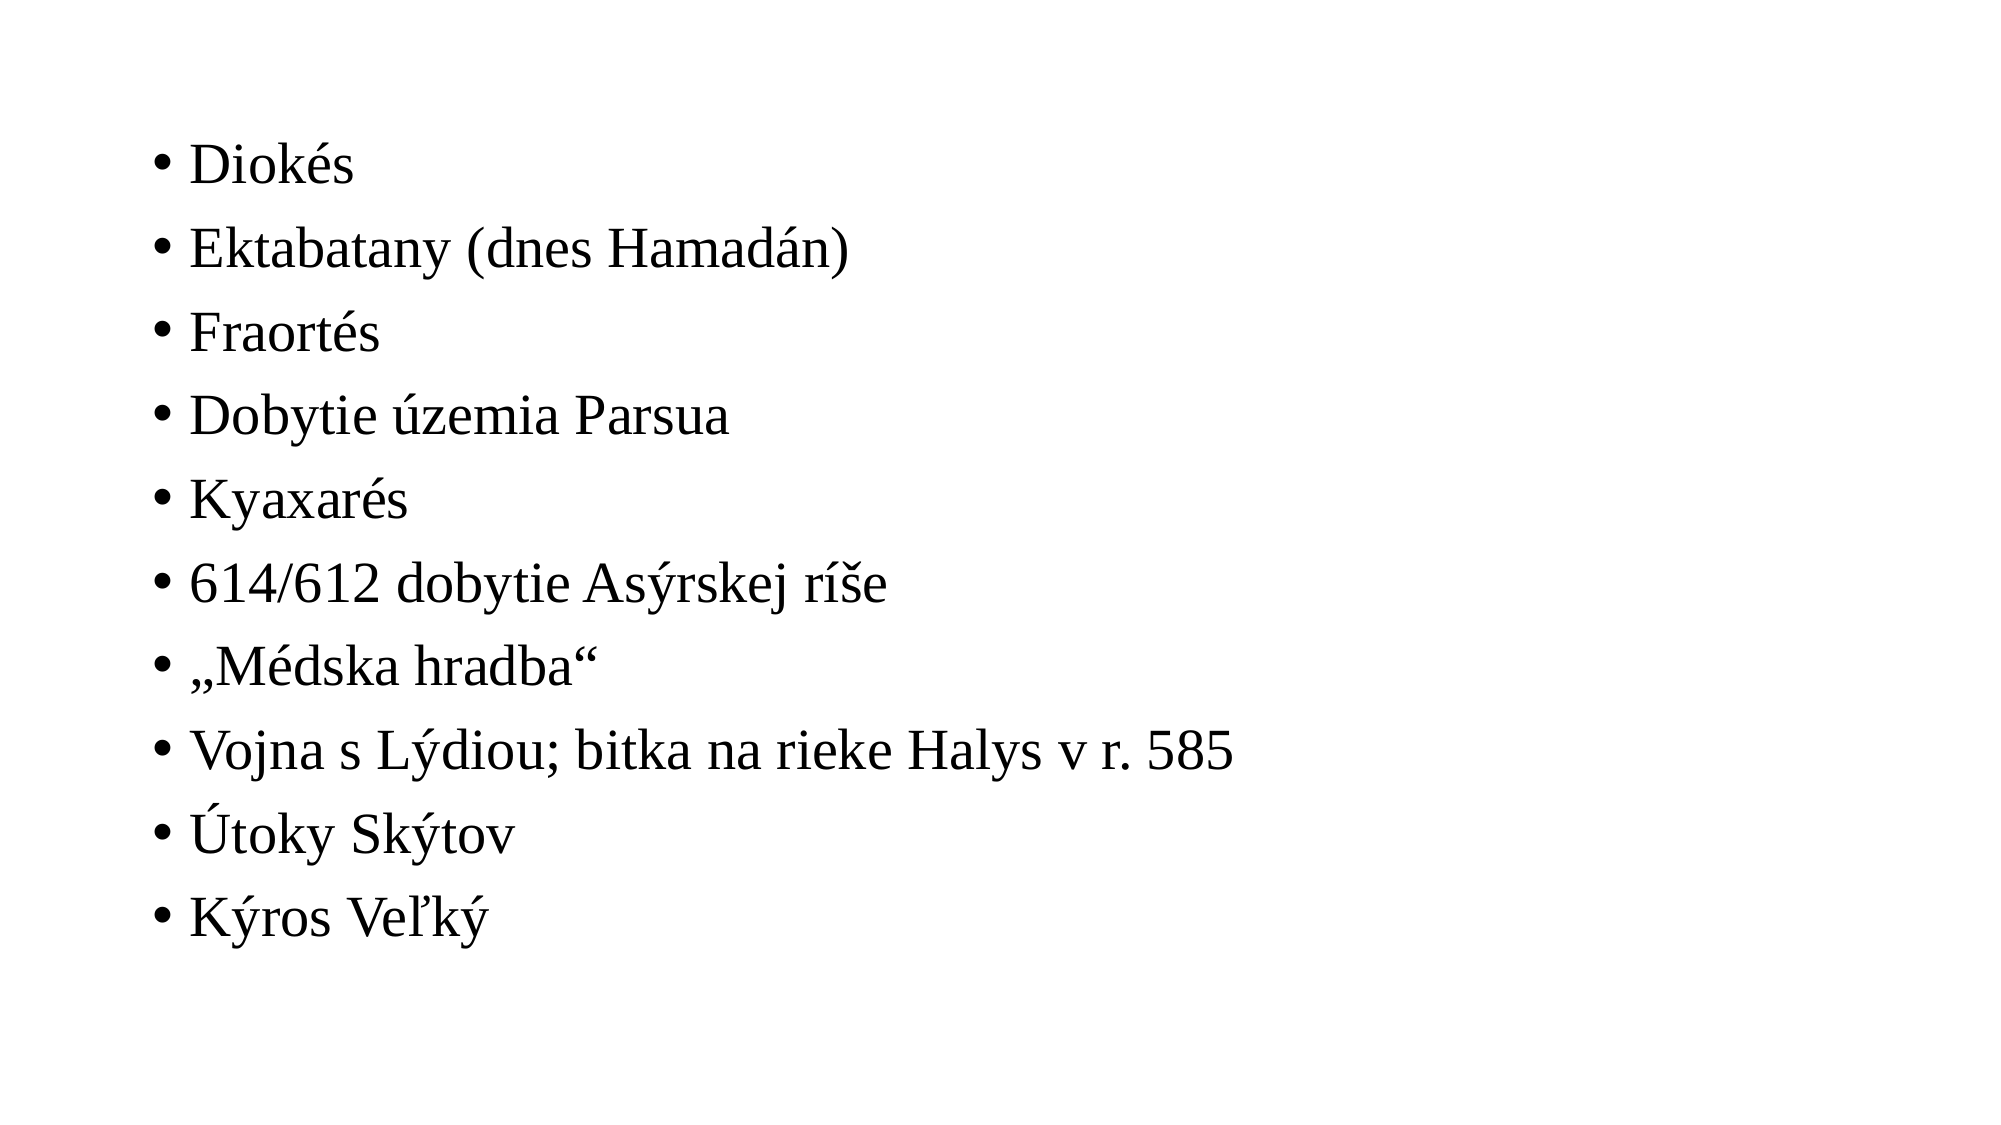

# Diokés
Ektabatany (dnes Hamadán)
Fraortés
Dobytie územia Parsua
Kyaxarés
614/612 dobytie Asýrskej ríše
„Médska hradba“
Vojna s Lýdiou; bitka na rieke Halys v r. 585
Útoky Skýtov
Kýros Veľký